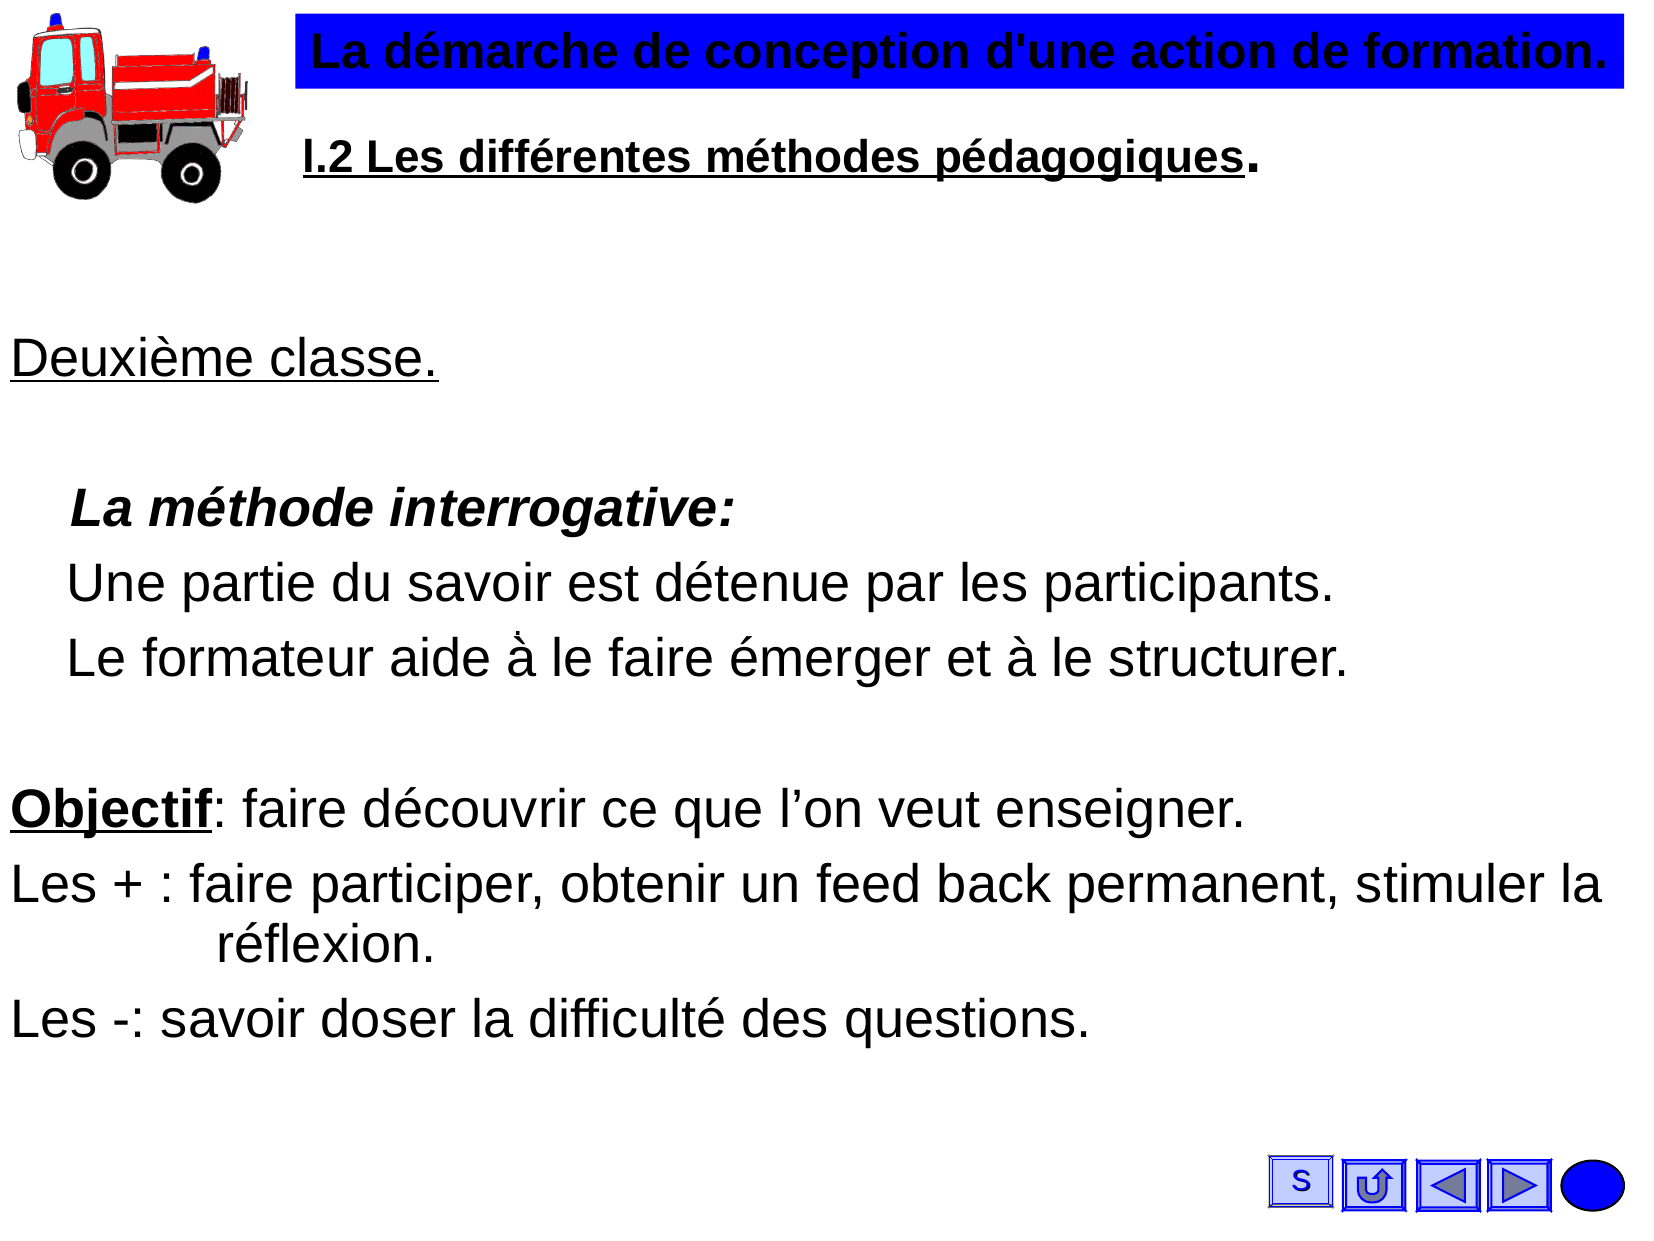

La démarche de conception d'une action de formation.
l.2 Les différentes méthodes pédagogiques.
Deuxième classe.
 La méthode interrogative:
	Une partie du savoir est détenue par les participants.
	Le formateur aide à le faire émerger et à le structurer.
Objectif: faire découvrir ce que l’on veut enseigner.
Les + : faire participer, obtenir un feed back permanent, stimuler la réflexion.
Les -: savoir doser la difficulté des questions.
#
.